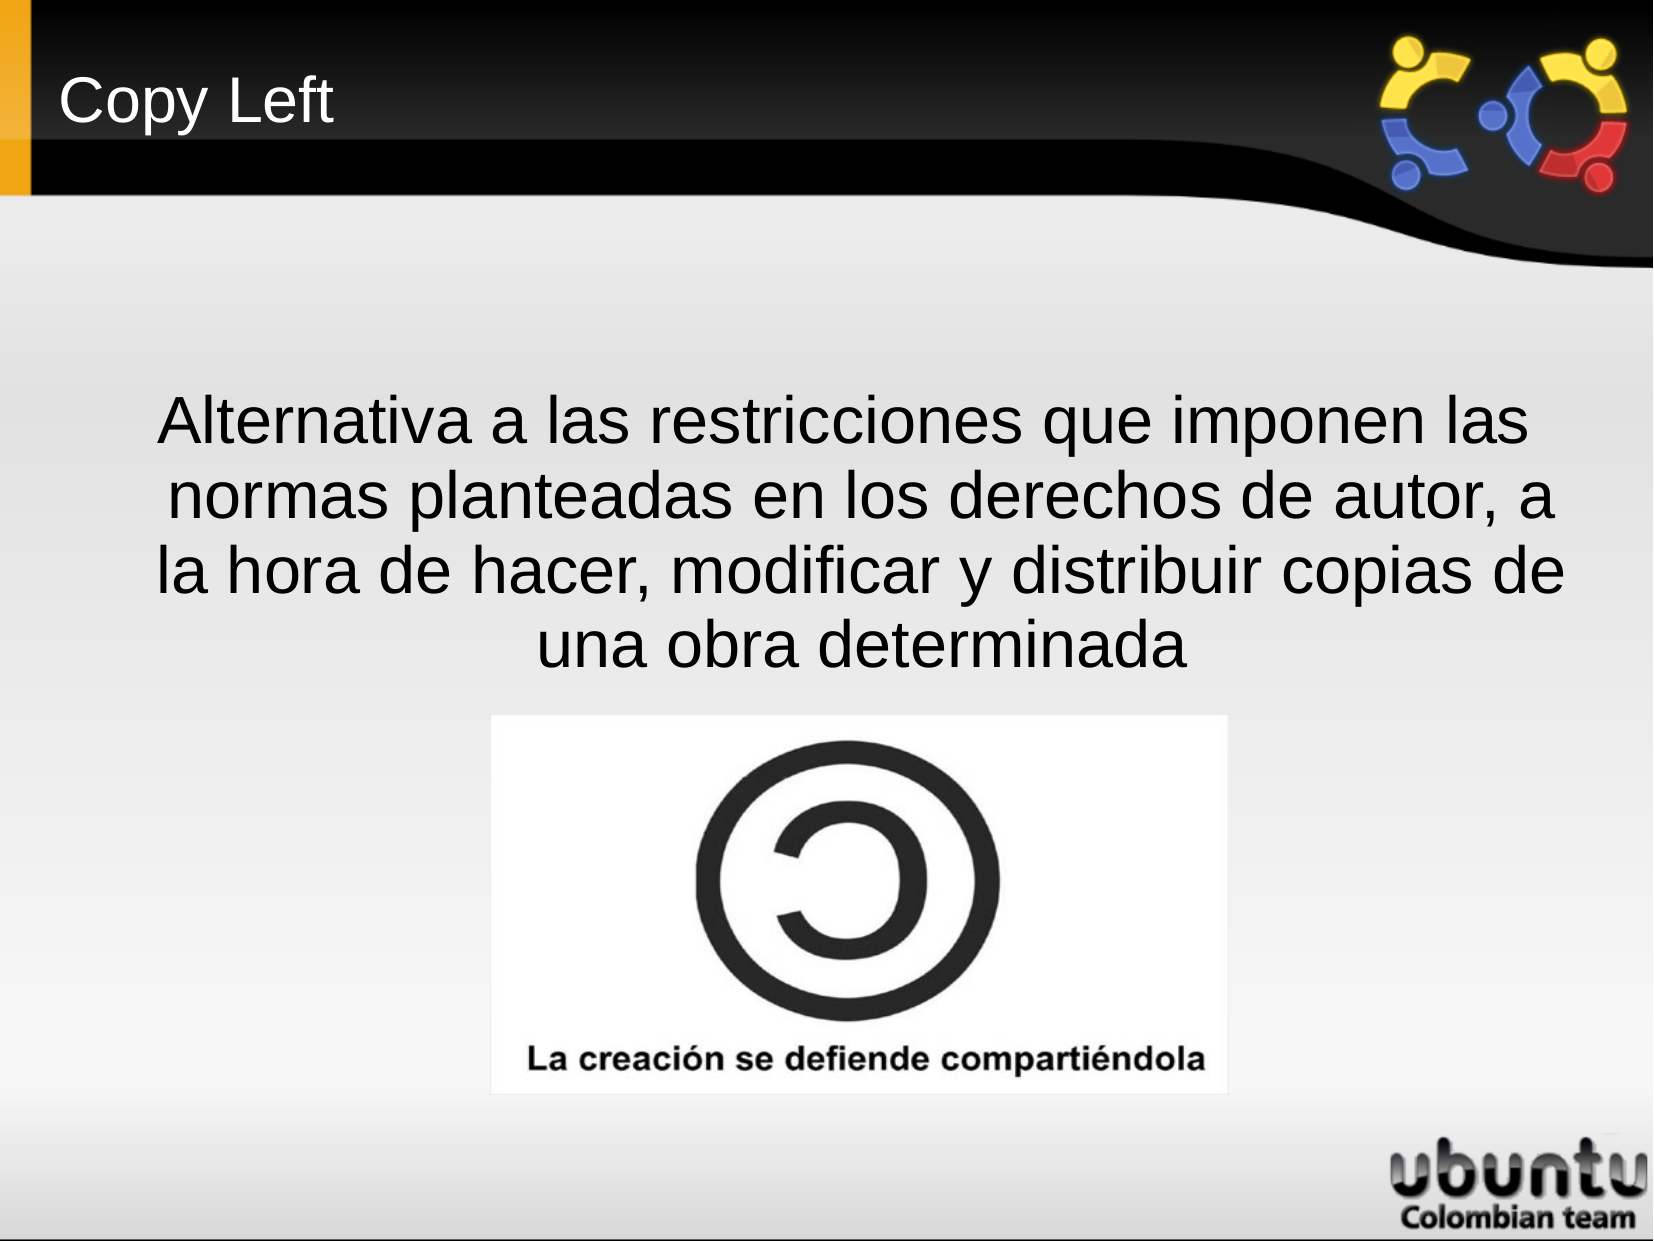

# Copy Left
Alternativa a las restricciones que imponen las normas planteadas en los derechos de autor, a la hora de hacer, modificar y distribuir copias de una obra determinada